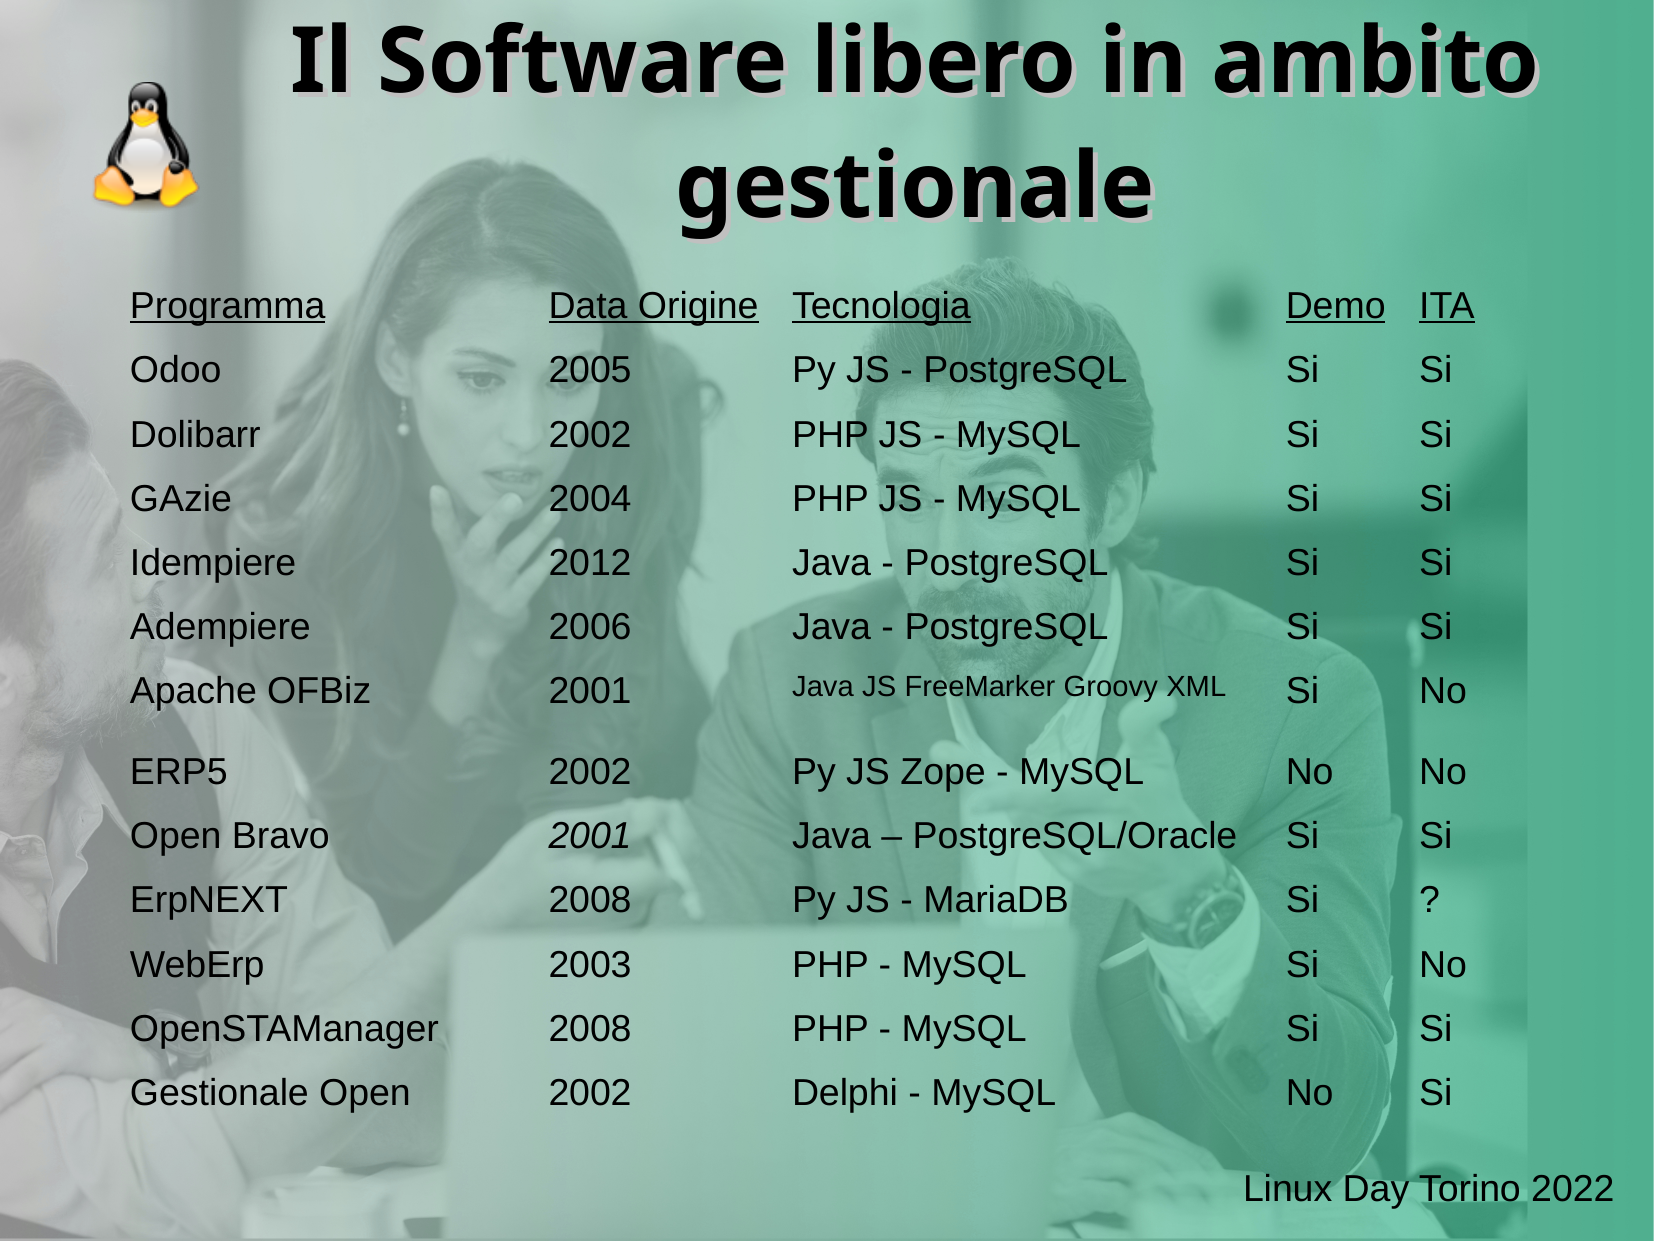

# Il Software libero in ambito gestionale
| Programma | Data Origine | Tecnologia | Demo | ITA |
| --- | --- | --- | --- | --- |
| Odoo | 2005 | Py JS - PostgreSQL | Si | Si |
| Dolibarr | 2002 | PHP JS - MySQL | Si | Si |
| GAzie | 2004 | PHP JS - MySQL | Si | Si |
| Idempiere | 2012 | Java - PostgreSQL | Si | Si |
| Adempiere | 2006 | Java - PostgreSQL | Si | Si |
| Apache OFBiz | 2001 | Java JS FreeMarker Groovy XML | Si | No |
| ERP5 | 2002 | Py JS Zope - MySQL | No | No |
| Open Bravo | 2001 | Java – PostgreSQL/Oracle | Si | Si |
| ErpNEXT | 2008 | Py JS - MariaDB | Si | ? |
| WebErp | 2003 | PHP - MySQL | Si | No |
| OpenSTAManager | 2008 | PHP - MySQL | Si | Si |
| Gestionale Open | 2002 | Delphi - MySQL | No | Si |
Linux Day Torino 2022